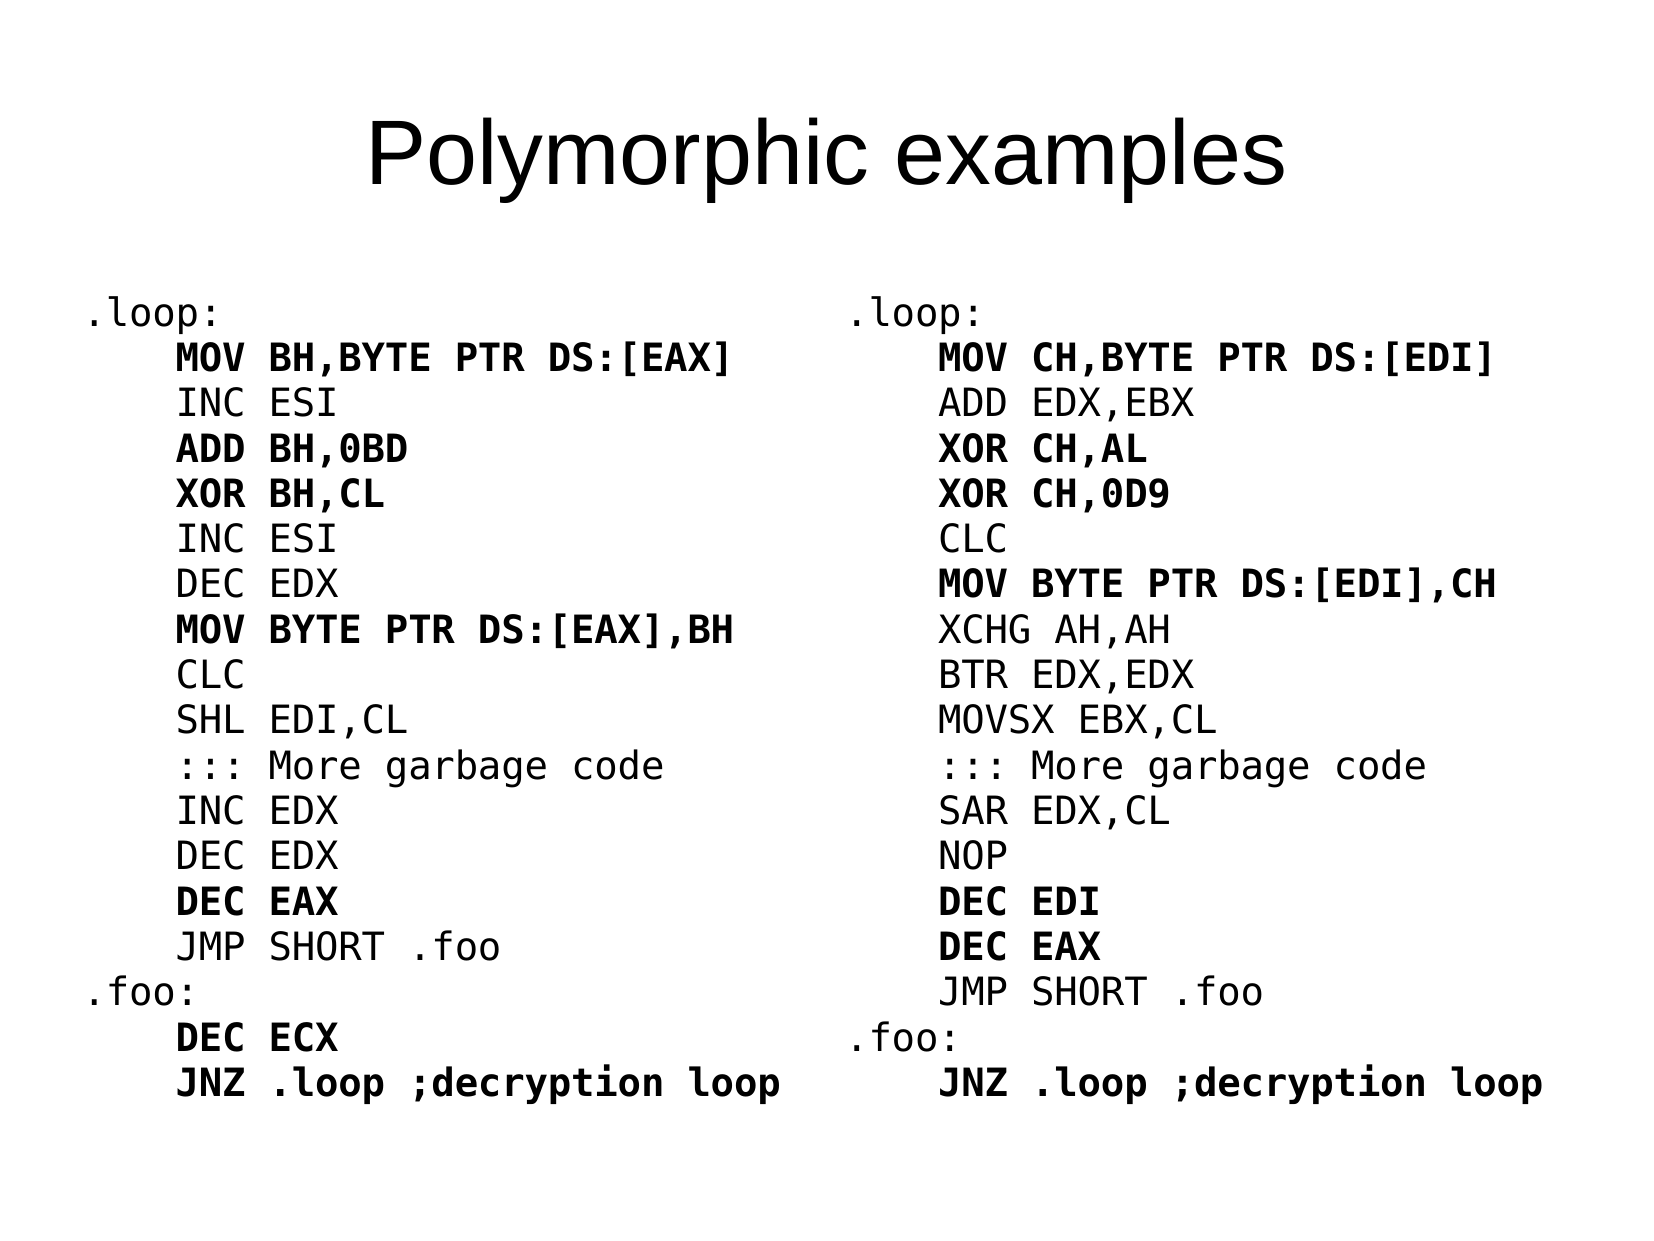

# Polymorphic examples
.loop:
 MOV BH,BYTE PTR DS:[EAX]
 INC ESI
 ADD BH,0BD
 XOR BH,CL
 INC ESI
 DEC EDX
 MOV BYTE PTR DS:[EAX],BH
 CLC
 SHL EDI,CL
 ::: More garbage code
 INC EDX
 DEC EDX
 DEC EAX
 JMP SHORT .foo
.foo:
 DEC ECX
 JNZ .loop ;decryption loop
.loop:
 MOV CH,BYTE PTR DS:[EDI]
 ADD EDX,EBX
 XOR CH,AL
 XOR CH,0D9
 CLC
 MOV BYTE PTR DS:[EDI],CH
 XCHG AH,AH
 BTR EDX,EDX
 MOVSX EBX,CL
 ::: More garbage code
 SAR EDX,CL
 NOP
 DEC EDI
 DEC EAX
 JMP SHORT .foo
.foo:
 JNZ .loop ;decryption loop